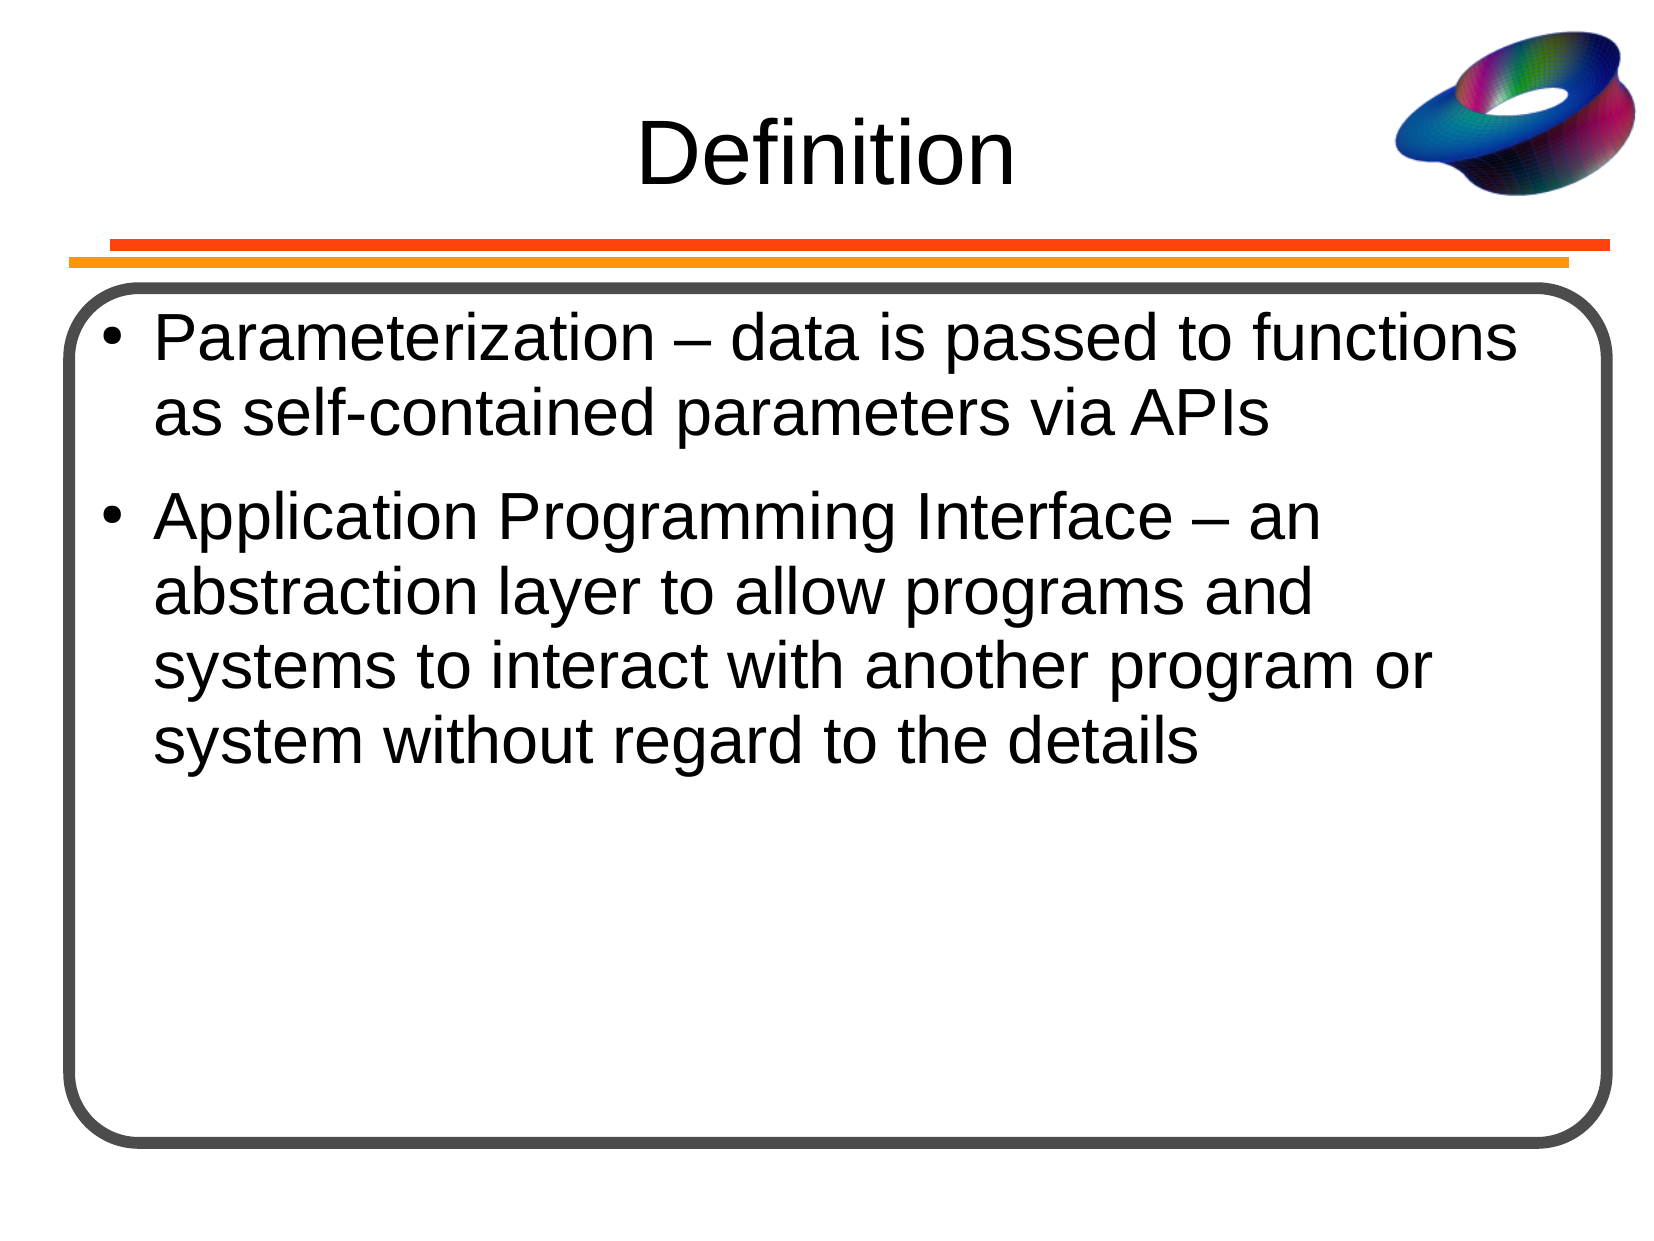

# Definition
Parameterization – data is passed to functions as self-contained parameters via APIs
Application Programming Interface – an abstraction layer to allow programs and systems to interact with another program or system without regard to the details